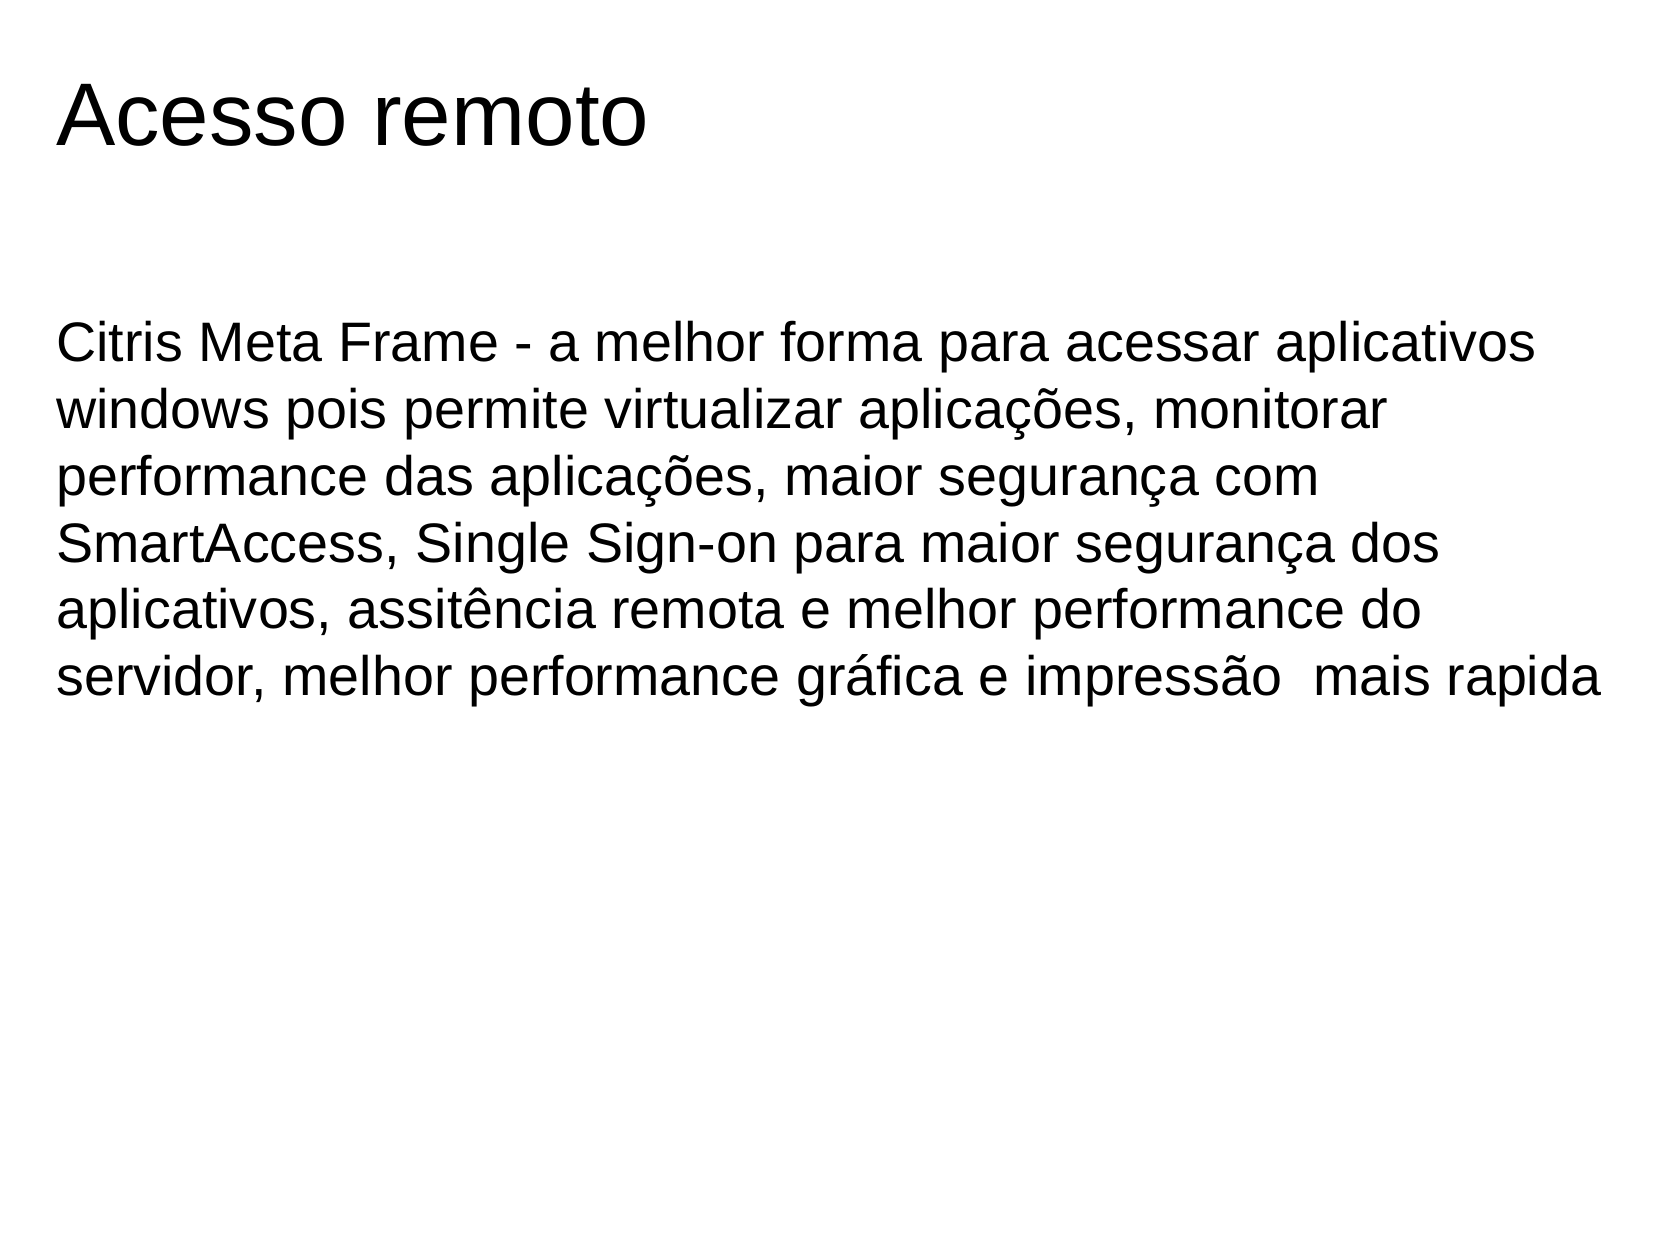

# Acesso remoto
Citris Meta Frame - a melhor forma para acessar aplicativos windows pois permite virtualizar aplicações, monitorar performance das aplicações, maior segurança com SmartAccess, Single Sign-on para maior segurança dos aplicativos, assitência remota e melhor performance do servidor, melhor performance gráfica e impressão  mais rapida